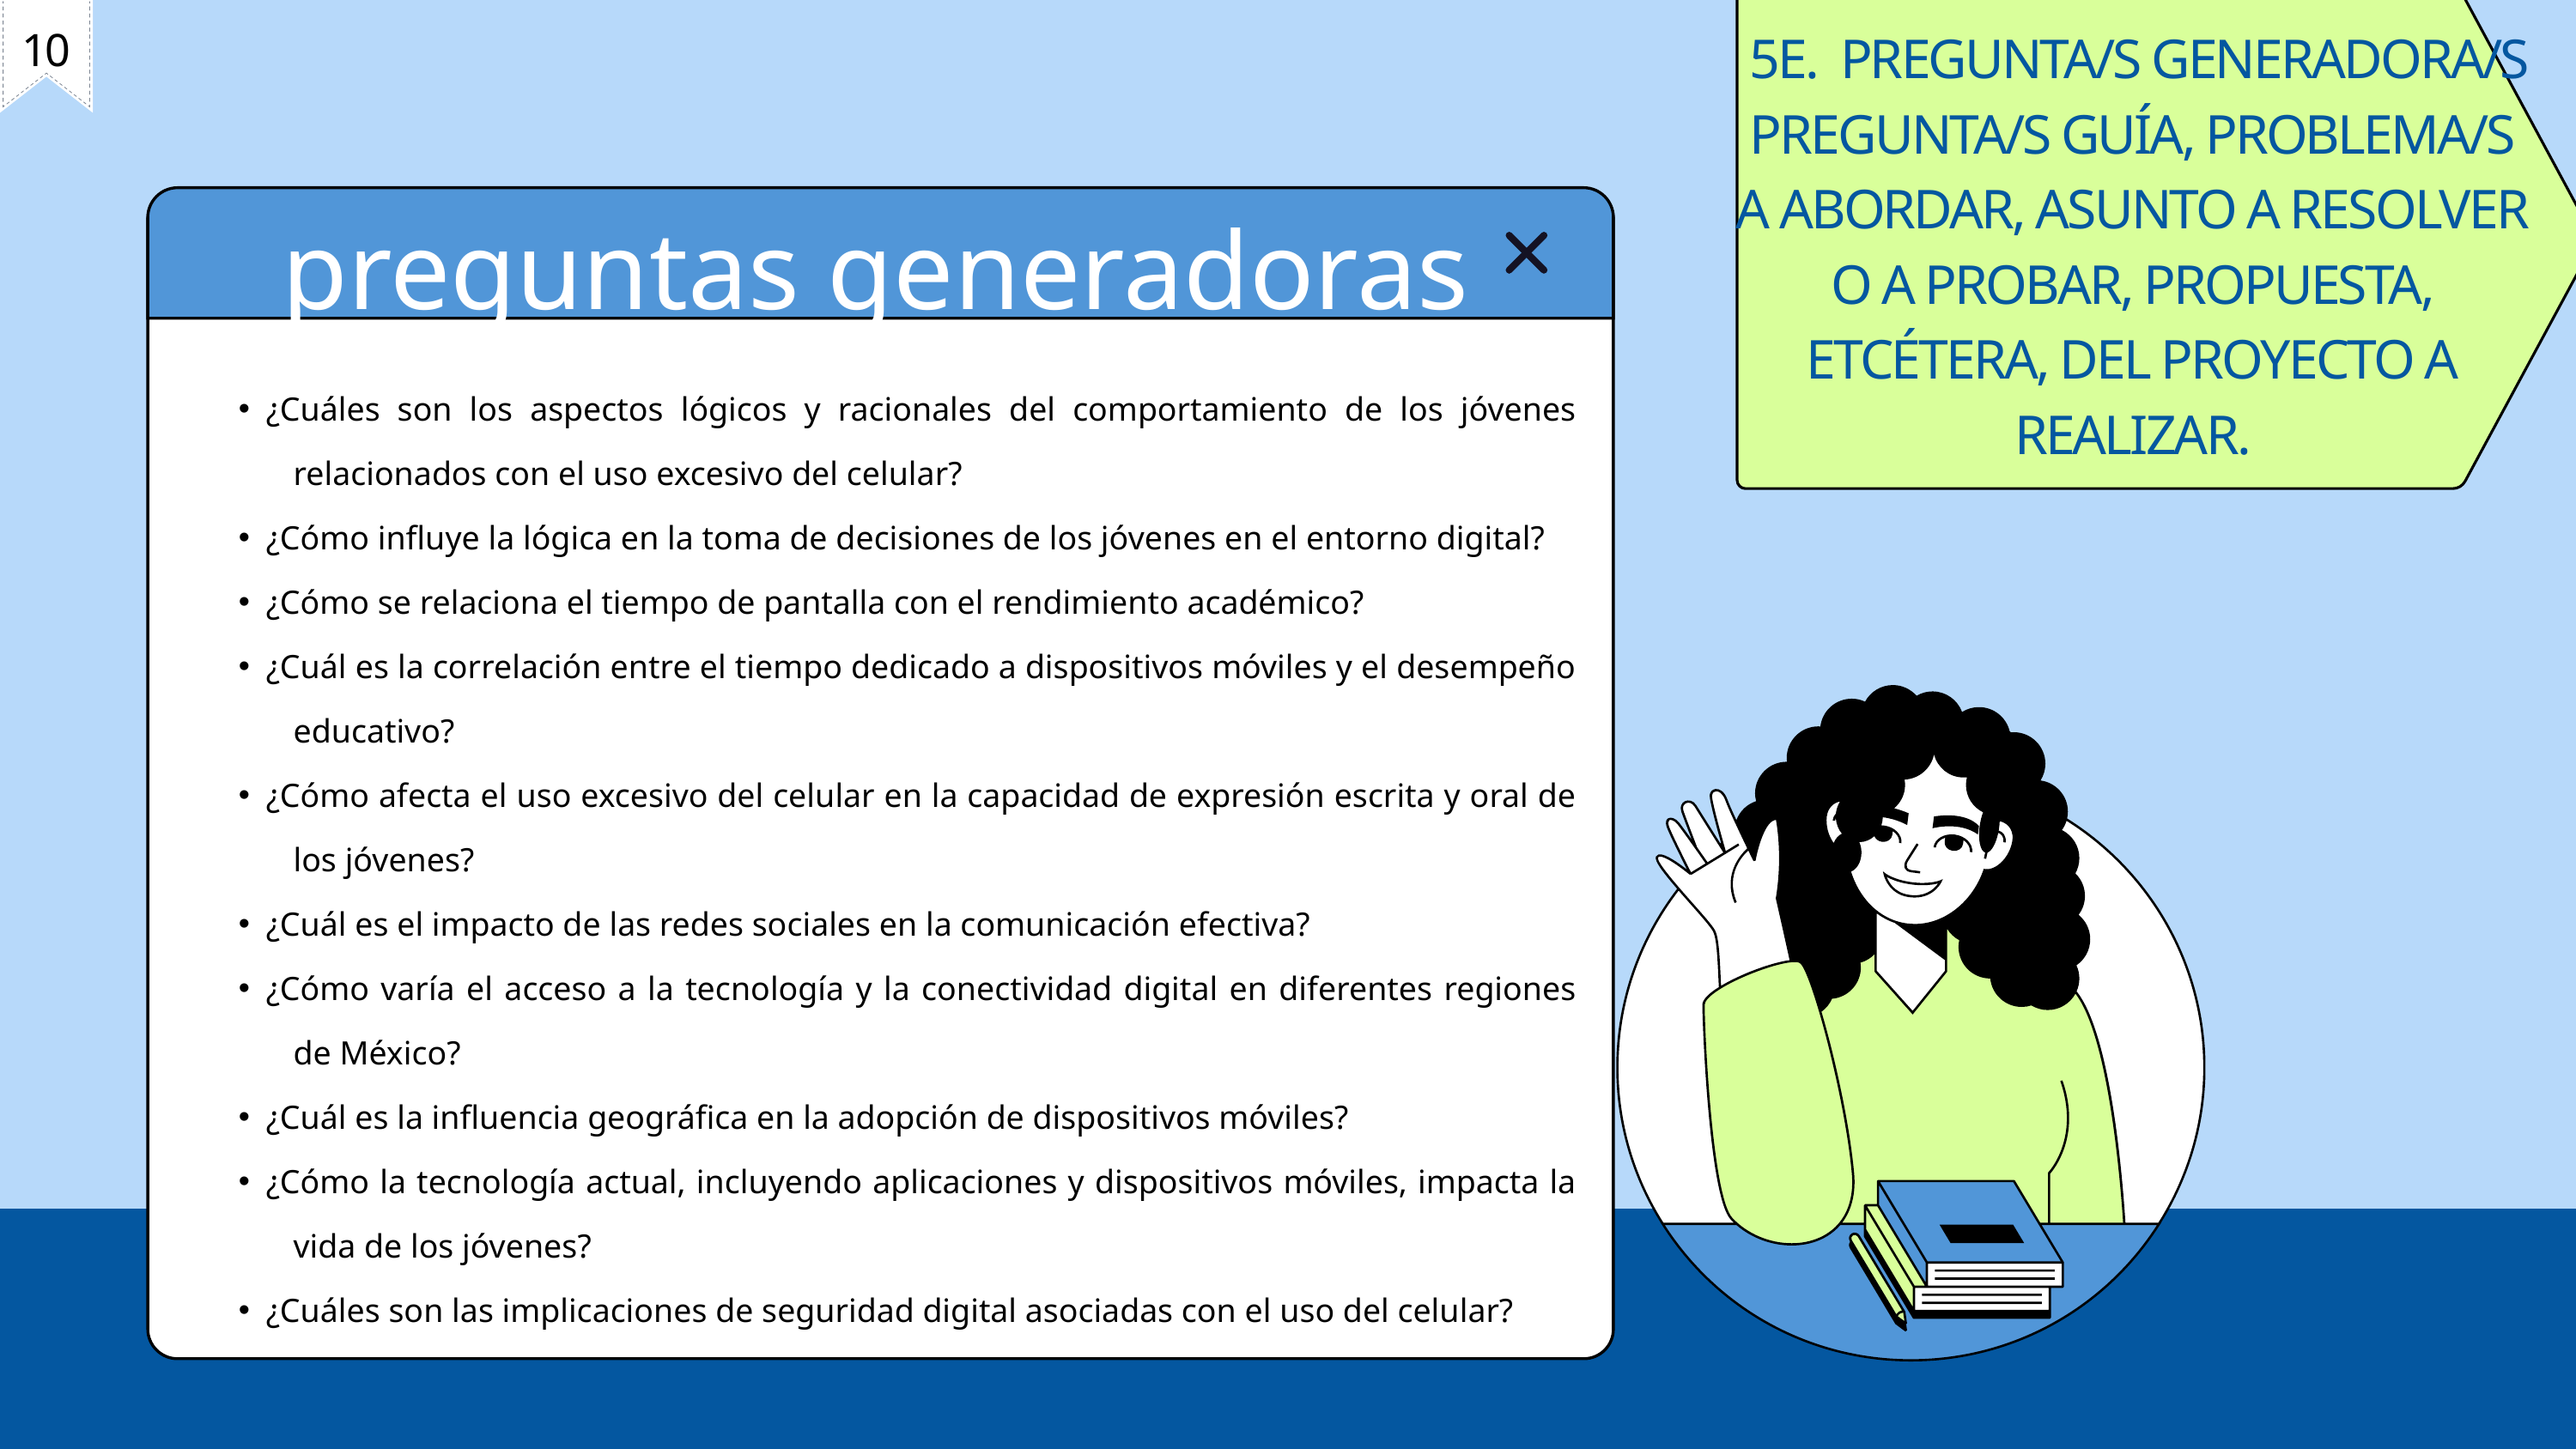

10
 5E. PREGUNTA/S GENERADORA/S
PREGUNTA/S GUÍA, PROBLEMA/S
A ABORDAR, ASUNTO A RESOLVER
O A PROBAR, PROPUESTA,
ETCÉTERA, DEL PROYECTO A
REALIZAR.
preguntas generadoras
¿Cuáles son los aspectos lógicos y racionales del comportamiento de los jóvenes relacionados con el uso excesivo del celular?
¿Cómo influye la lógica en la toma de decisiones de los jóvenes en el entorno digital?
¿Cómo se relaciona el tiempo de pantalla con el rendimiento académico?
¿Cuál es la correlación entre el tiempo dedicado a dispositivos móviles y el desempeño educativo?
¿Cómo afecta el uso excesivo del celular en la capacidad de expresión escrita y oral de los jóvenes?
¿Cuál es el impacto de las redes sociales en la comunicación efectiva?
¿Cómo varía el acceso a la tecnología y la conectividad digital en diferentes regiones de México?
¿Cuál es la influencia geográfica en la adopción de dispositivos móviles?
¿Cómo la tecnología actual, incluyendo aplicaciones y dispositivos móviles, impacta la vida de los jóvenes?
¿Cuáles son las implicaciones de seguridad digital asociadas con el uso del celular?